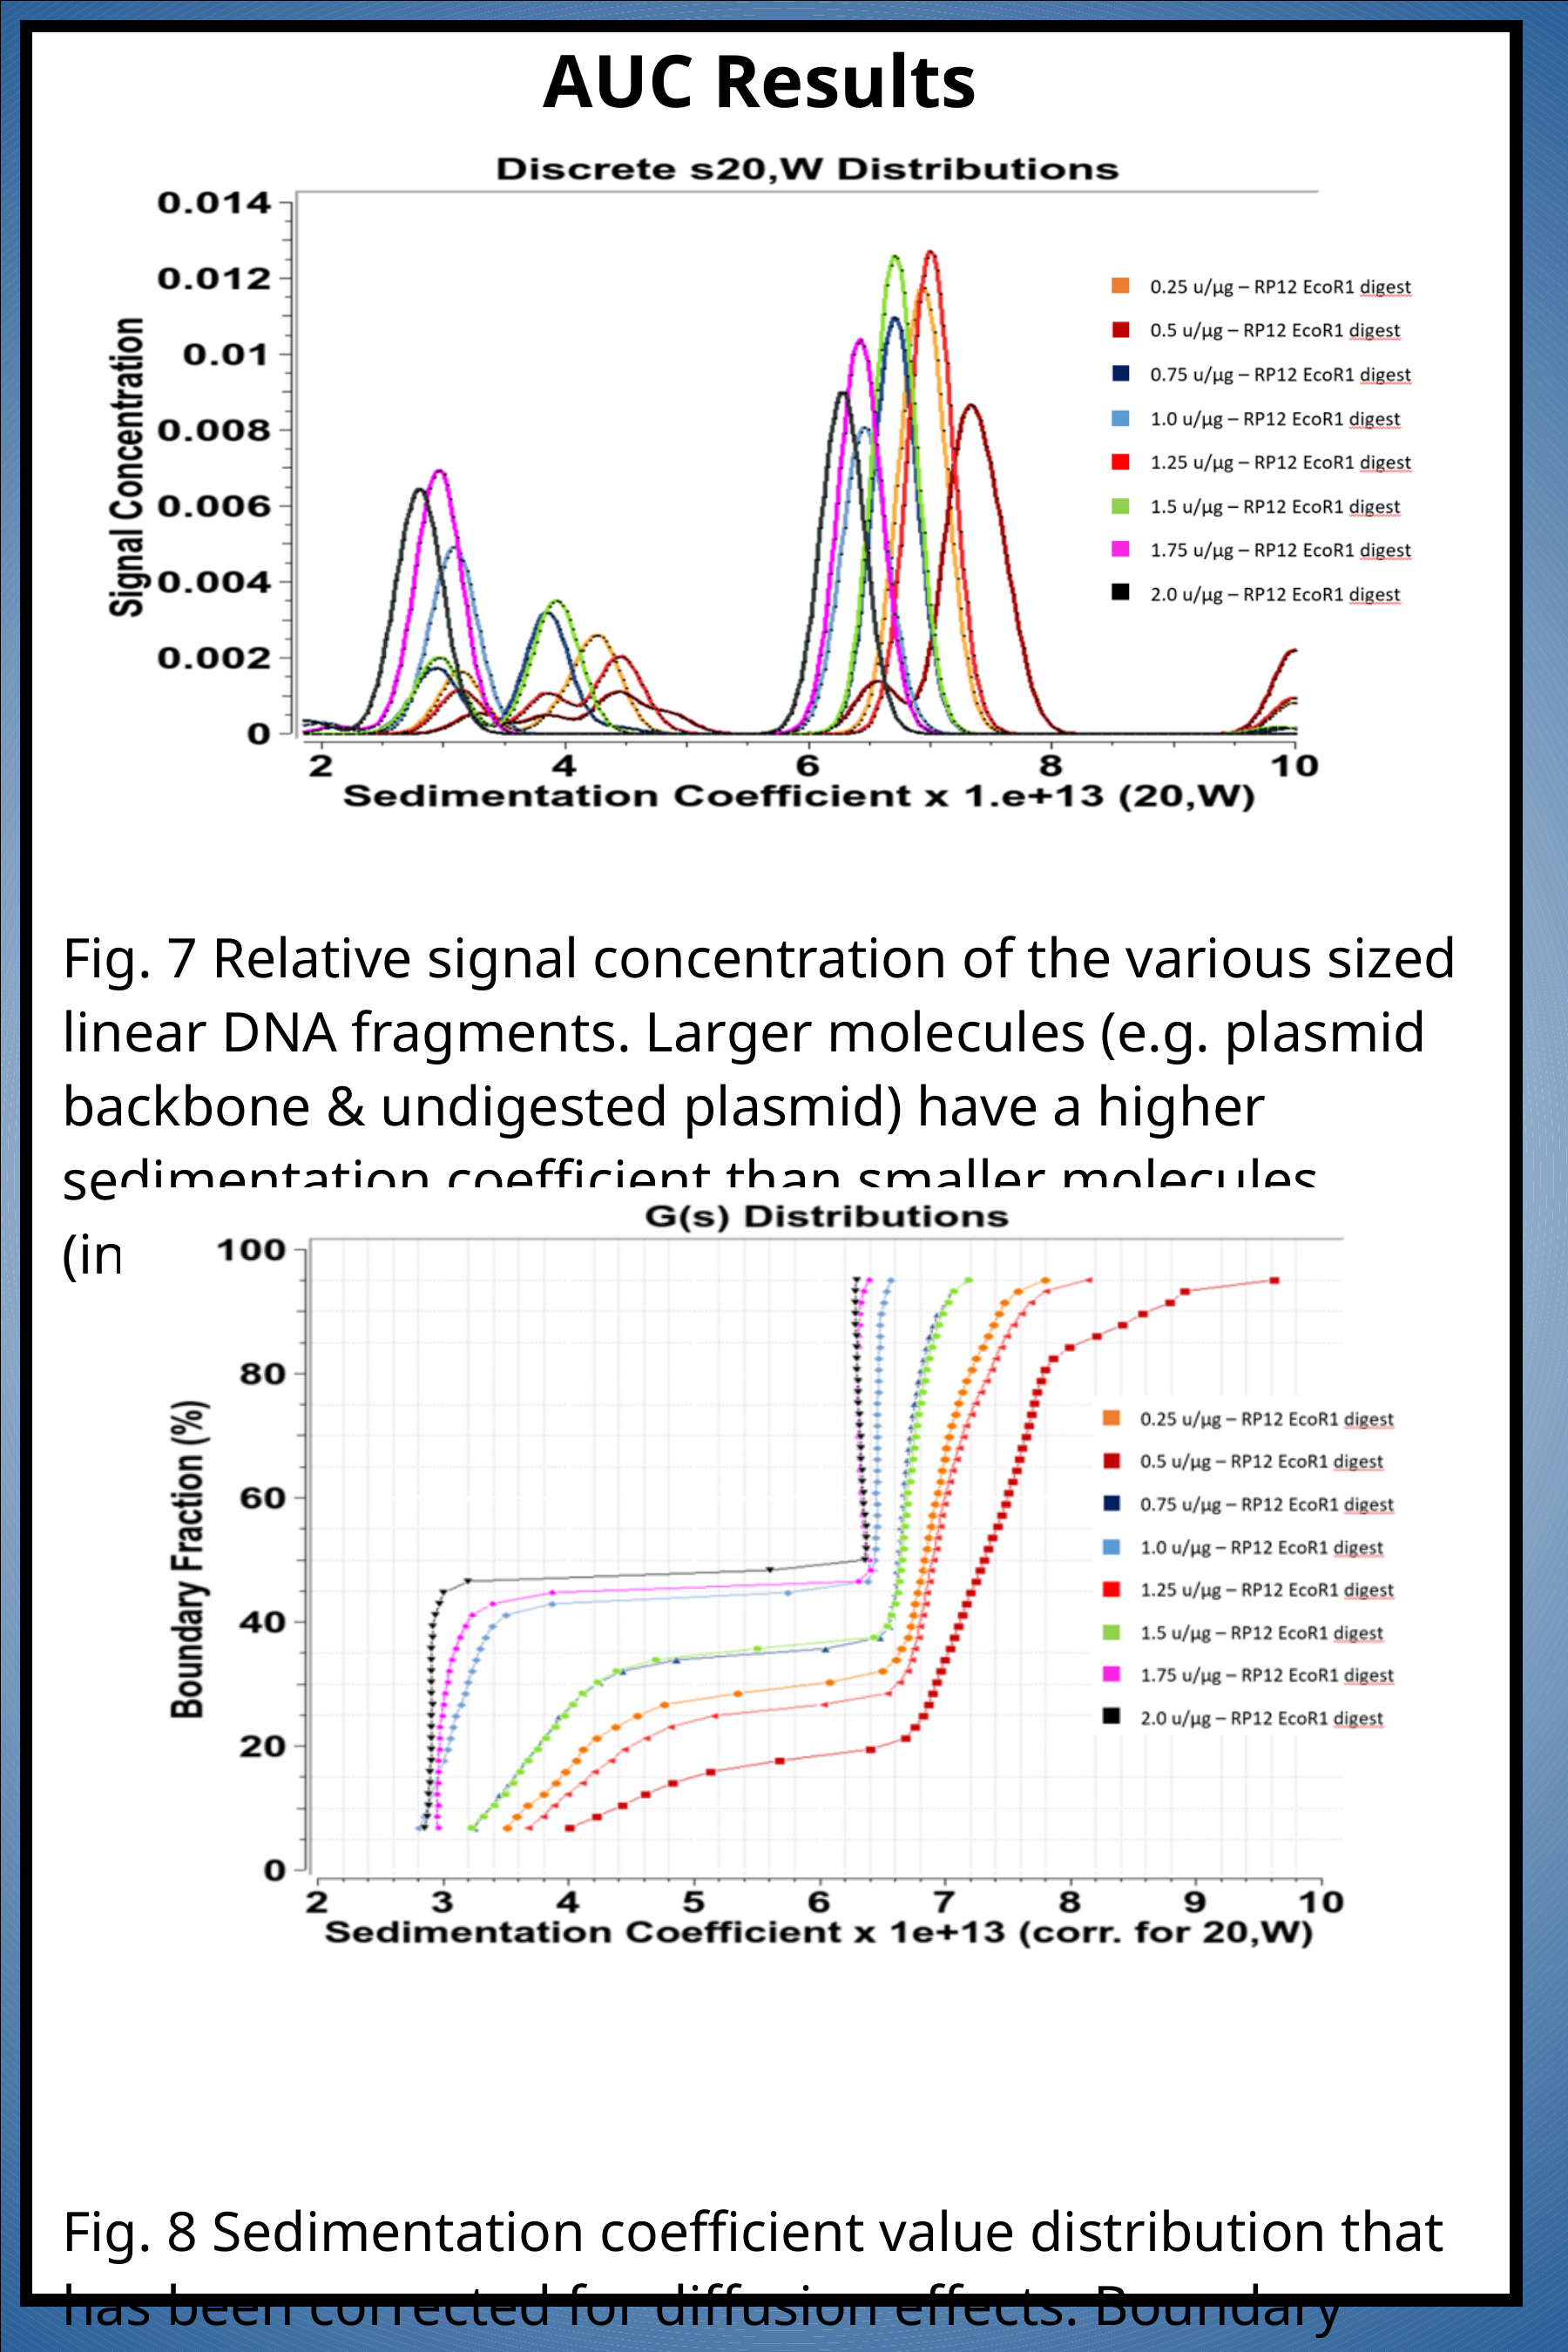

AUC Results
Fig. 7 Relative signal concentration of the various sized linear DNA fragments. Larger molecules (e.g. plasmid backbone & undigested plasmid) have a higher sedimentation coefficient than smaller molecules (insert DNA fragments).
Fig. 8 Sedimentation coefficient value distribution that has been corrected for diffusion effects. Boundary fraction percentage displays the relative concentration of each species along the boundary of each scan.